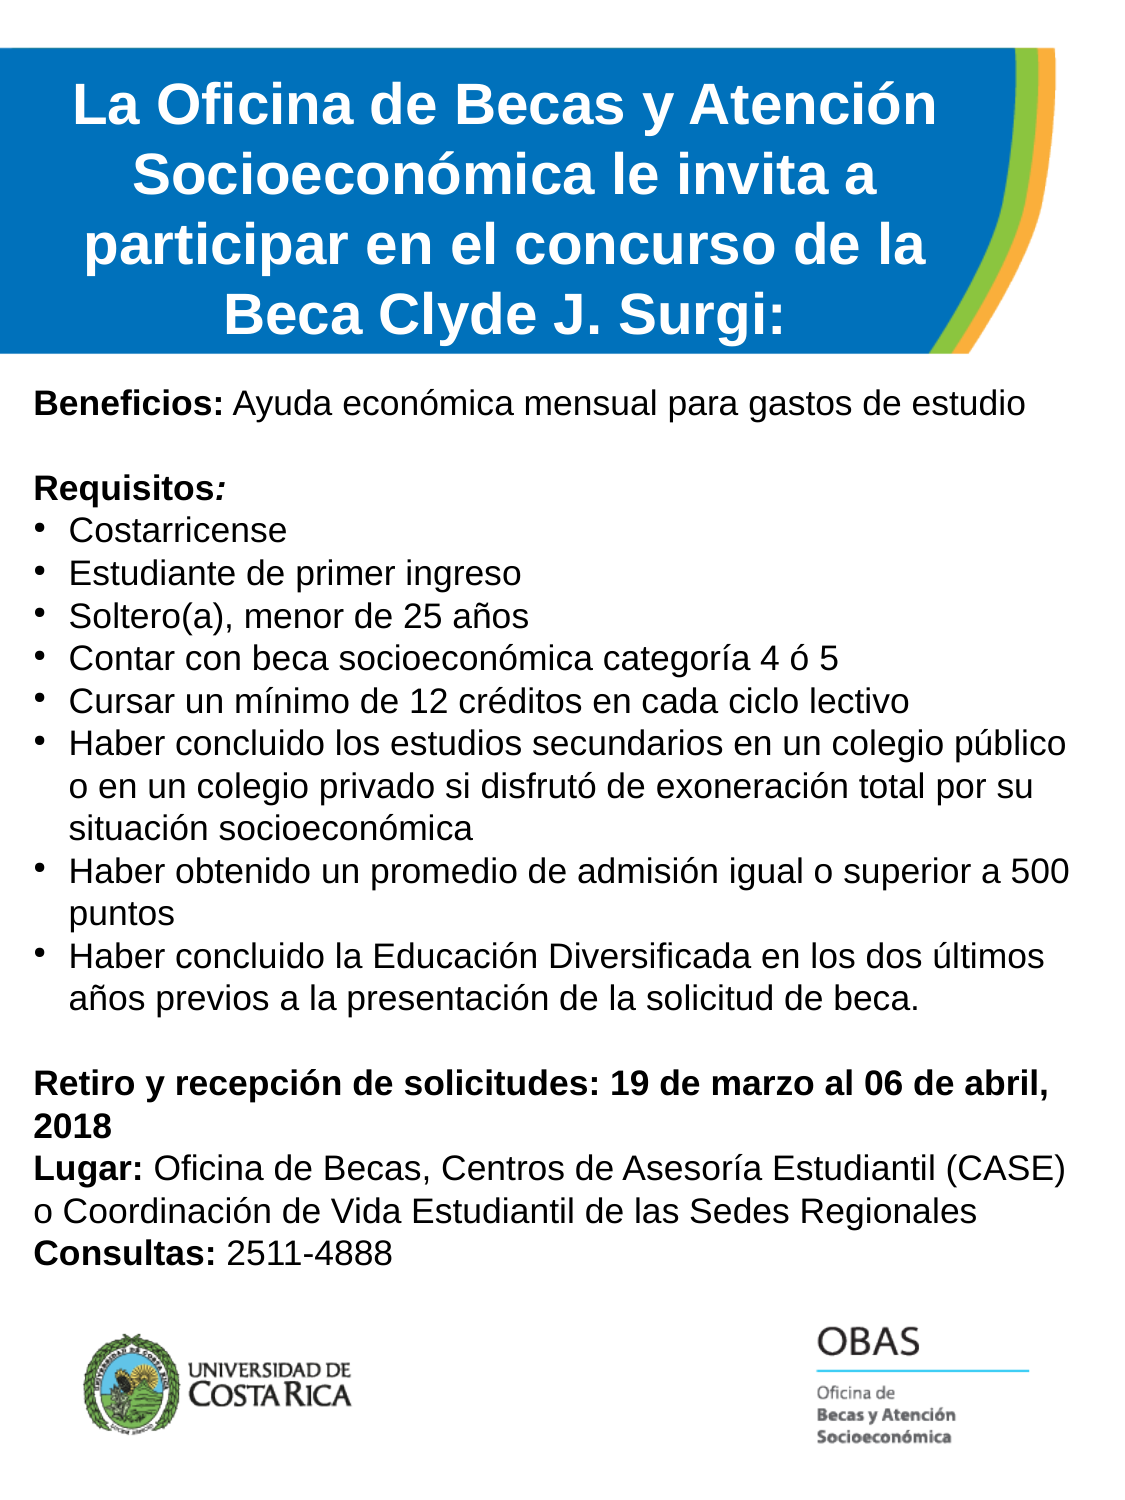

La Oficina de Becas y Atención Socioeconómica le invita a participar en el concurso de la Beca Clyde J. Surgi:
Beneficios: Ayuda económica mensual para gastos de estudio
Requisitos:
Costarricense
Estudiante de primer ingreso
Soltero(a), menor de 25 años
Contar con beca socioeconómica categoría 4 ó 5
Cursar un mínimo de 12 créditos en cada ciclo lectivo
Haber concluido los estudios secundarios en un colegio público o en un colegio privado si disfrutó de exoneración total por su situación socioeconómica
Haber obtenido un promedio de admisión igual o superior a 500 puntos
Haber concluido la Educación Diversificada en los dos últimos años previos a la presentación de la solicitud de beca.
Retiro y recepción de solicitudes: 19 de marzo al 06 de abril, 2018
Lugar: Oficina de Becas, Centros de Asesoría Estudiantil (CASE) o Coordinación de Vida Estudiantil de las Sedes Regionales
Consultas: 2511-4888